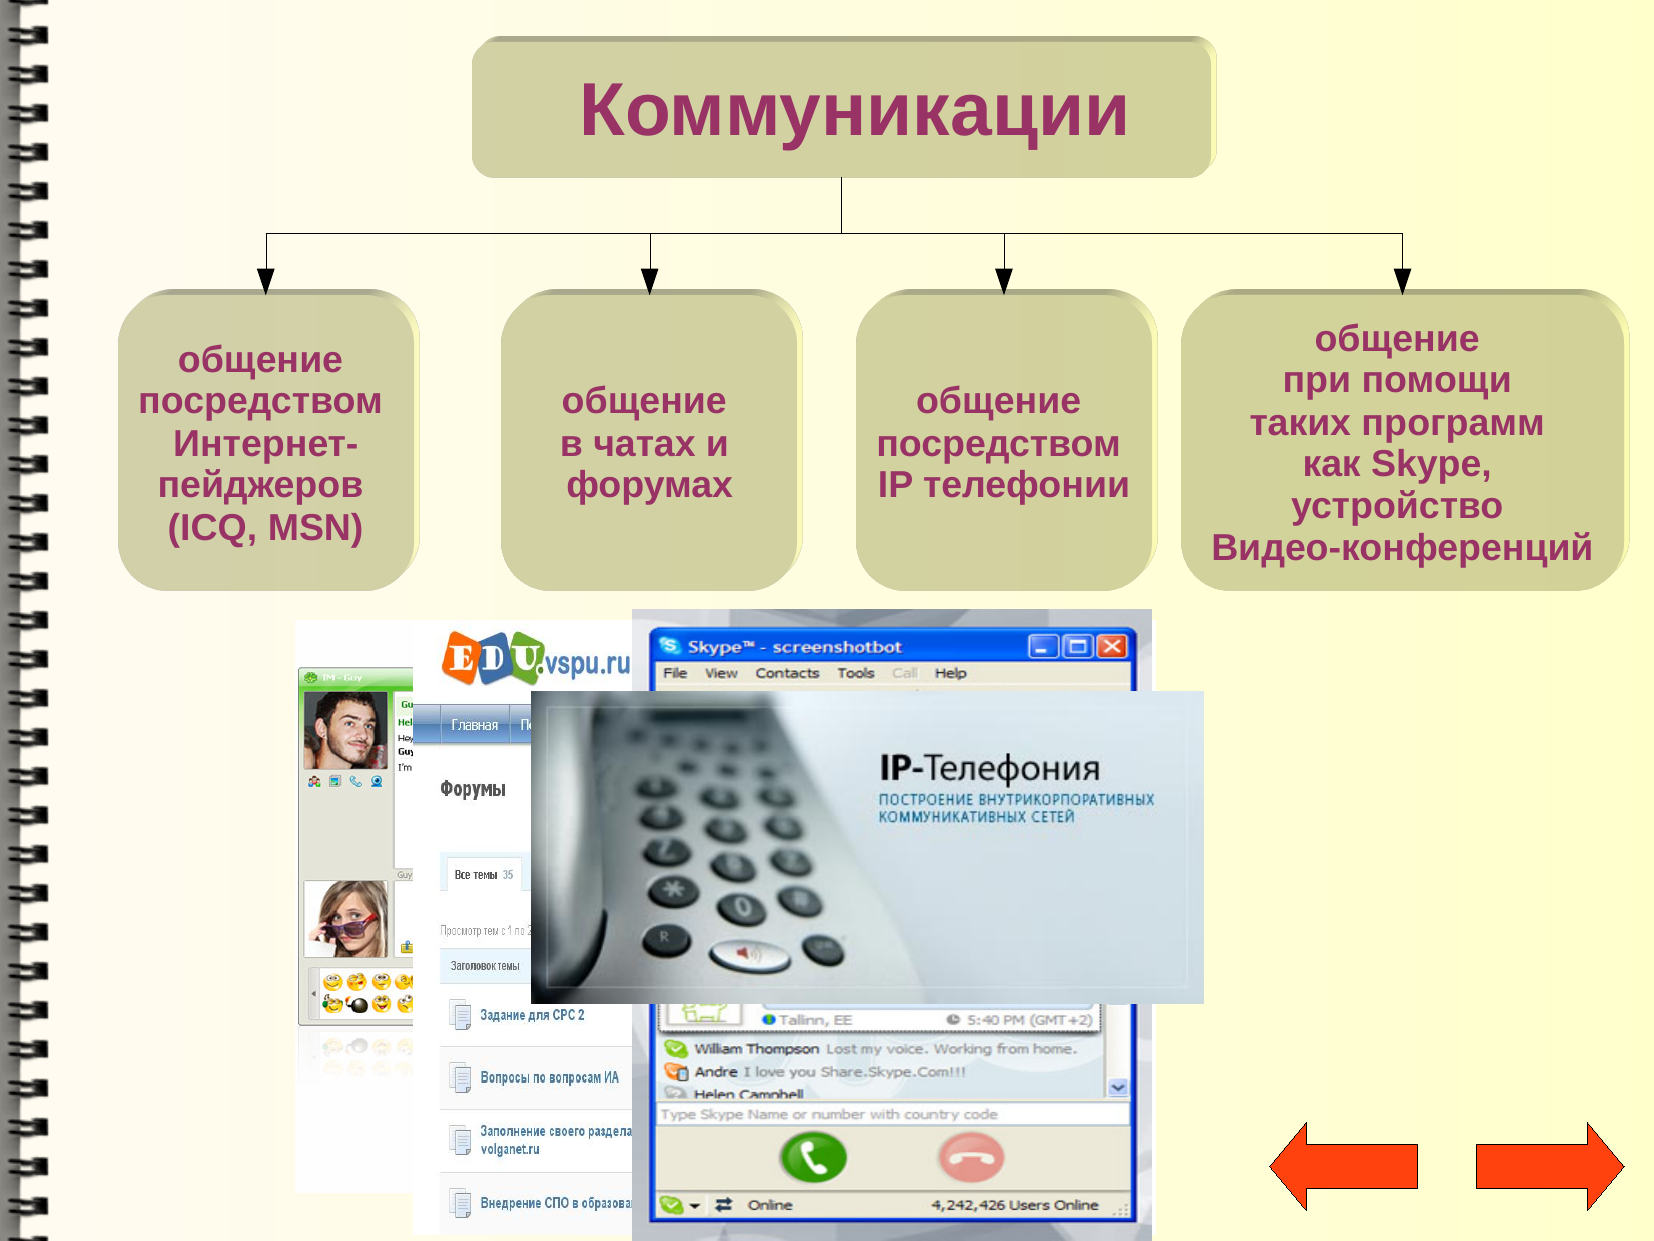

Коммуникации
общение
посредством
Интернет-
пейджеров
(ICQ, MSN)
общение
в чатах и
форумах
общение
посредством
IP телефонии
общение
при помощи
таких программ
как Skype,
устройство
Видео-конференций